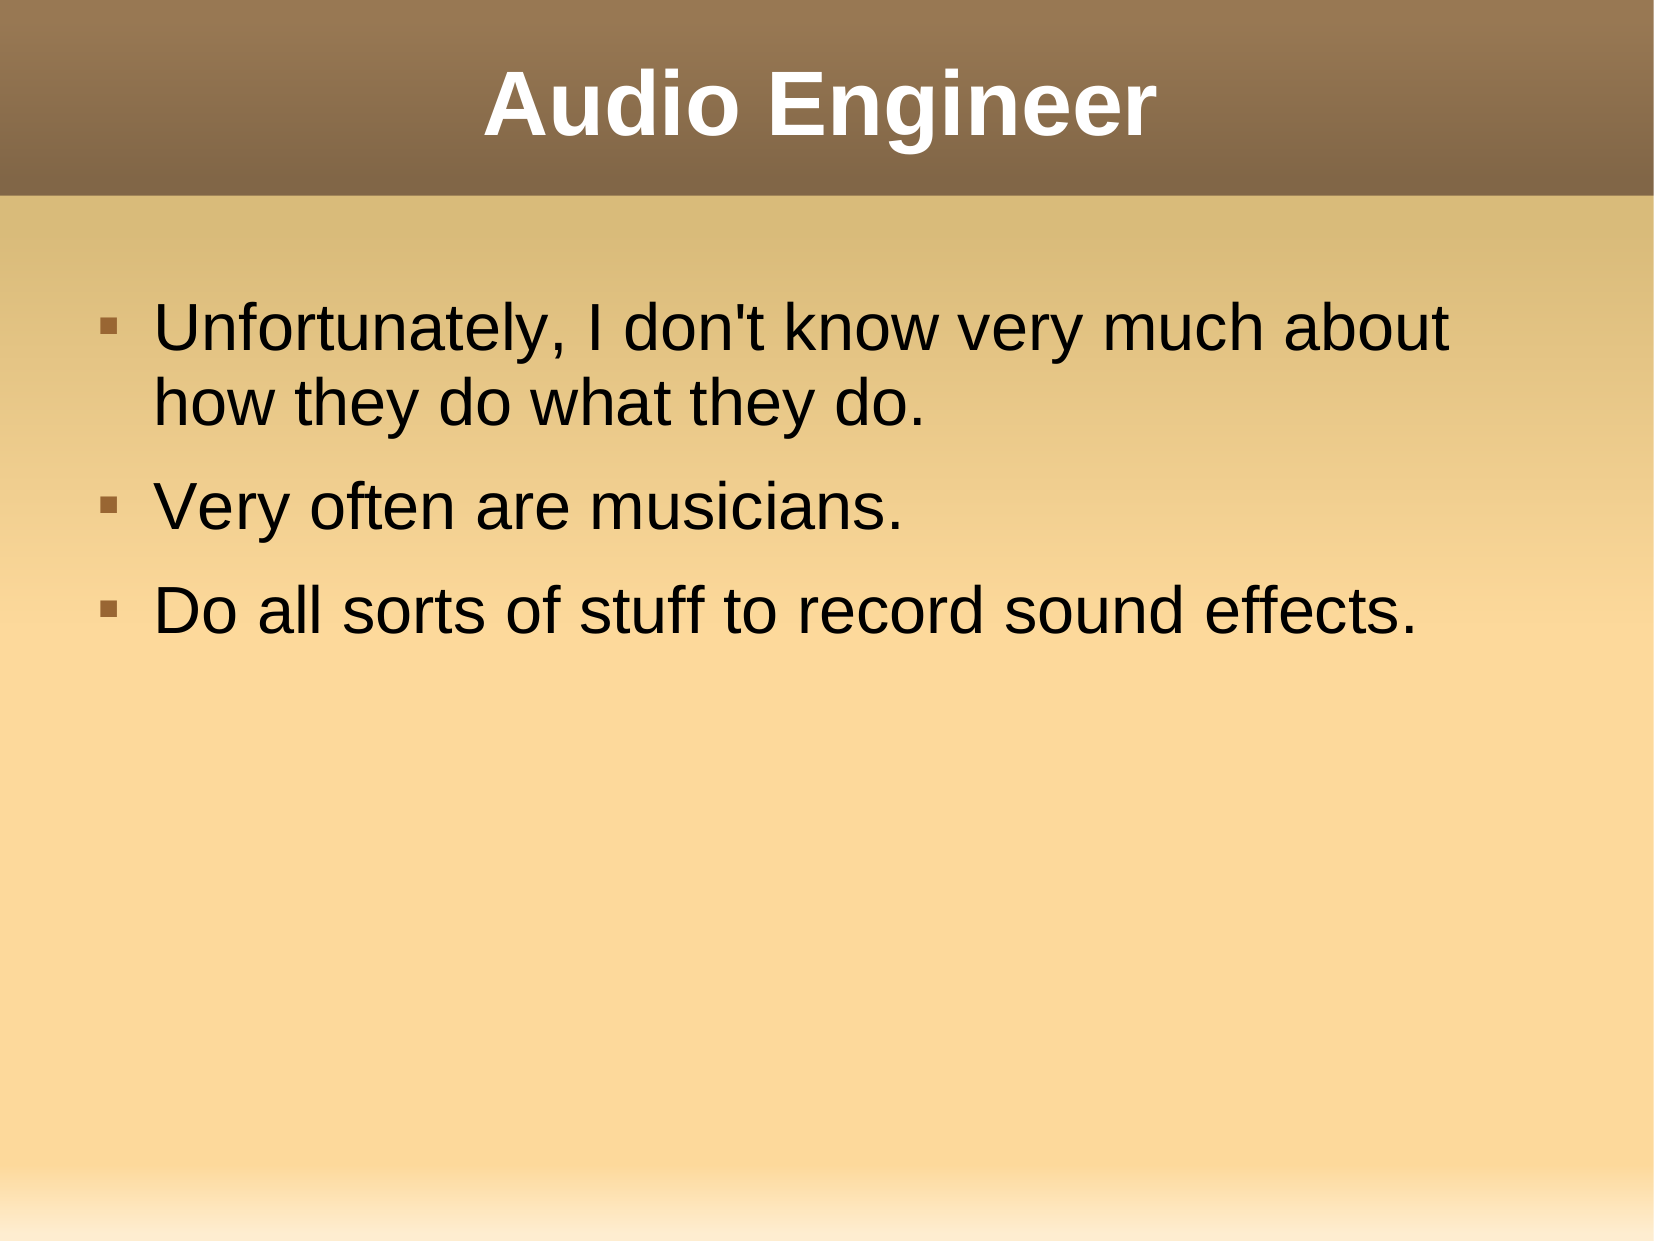

# Audio Engineer
Unfortunately, I don't know very much about how they do what they do.
Very often are musicians.
Do all sorts of stuff to record sound effects.